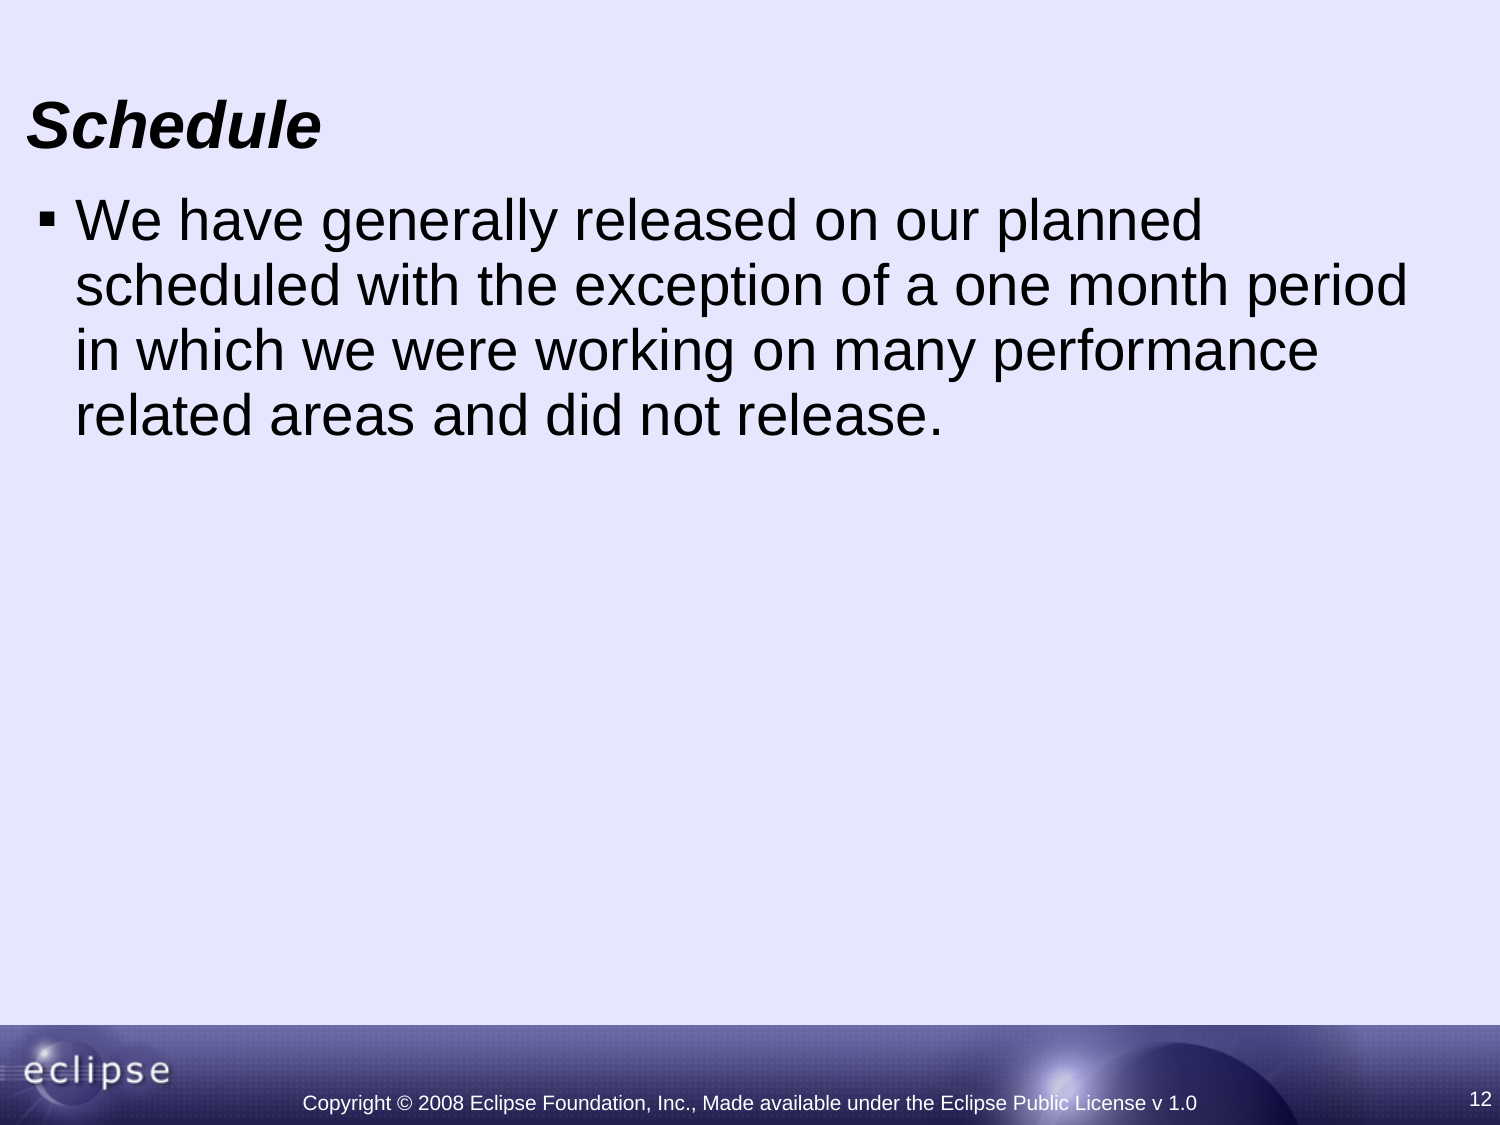

# Schedule
We have generally released on our planned scheduled with the exception of a one month period in which we were working on many performance related areas and did not release.
12